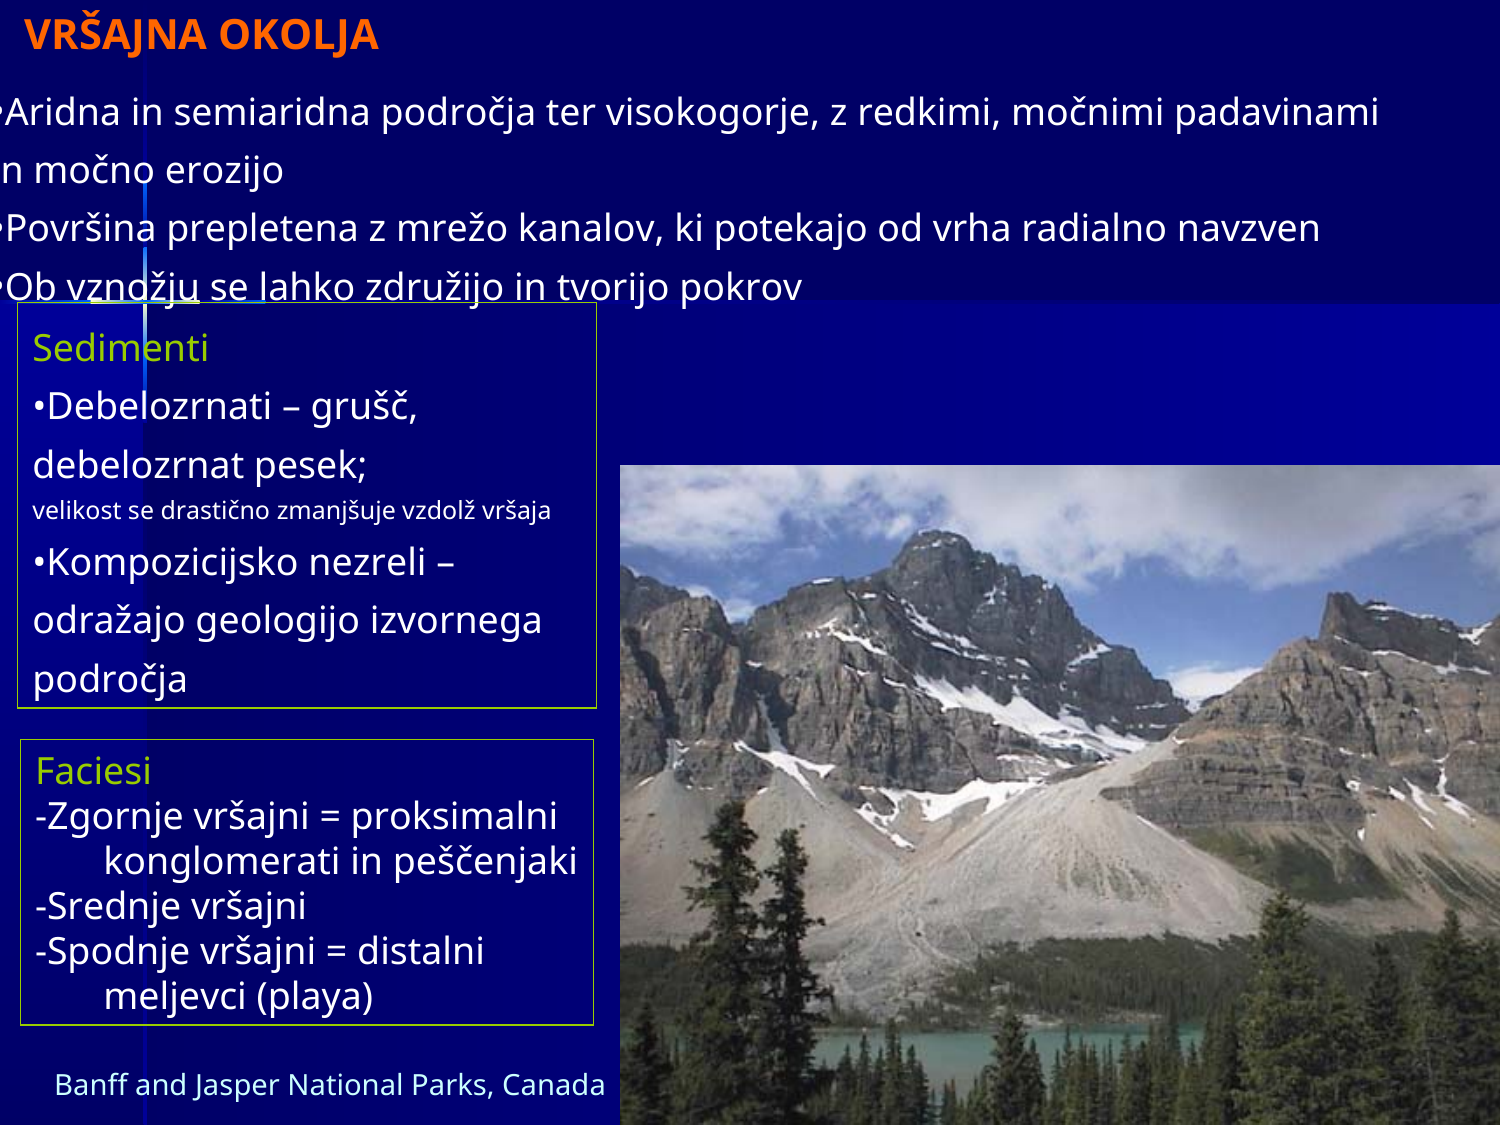

VRŠAJNA OKOLJA
Aridna in semiaridna področja ter visokogorje, z redkimi, močnimi padavinami
in močno erozijo
Površina prepletena z mrežo kanalov, ki potekajo od vrha radialno navzven
Ob vznožju se lahko združijo in tvorijo pokrov
Sedimenti
Debelozrnati – grušč, debelozrnat pesek;
velikost se drastično zmanjšuje vzdolž vršaja
Kompozicijsko nezreli – odražajo geologijo izvornega področja
Faciesi
Zgornje vršajni = proksimalni
 konglomerati in peščenjaki
Srednje vršajni
Spodnje vršajni = distalni
 meljevci (playa)
Banff and Jasper National Parks, Canada